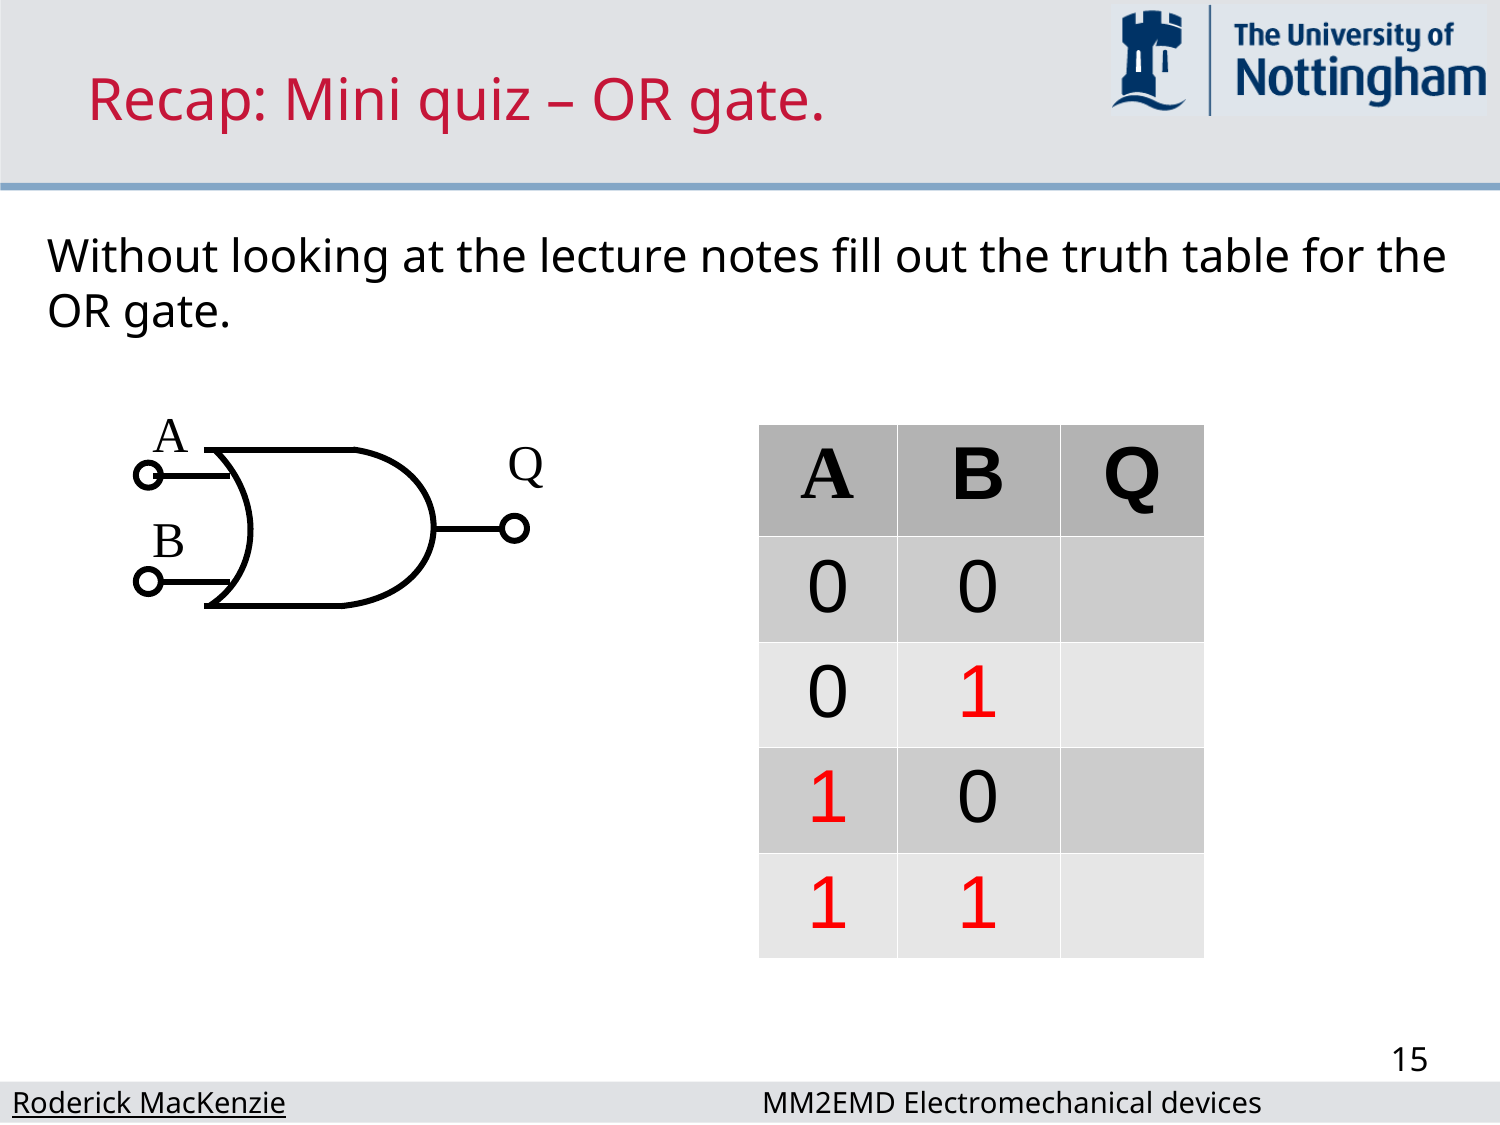

# Recap: Mini quiz – OR gate.
Without looking at the lecture notes fill out the truth table for the OR gate.
A
Q
| A | B | Q |
| --- | --- | --- |
| 0 | 0 | |
| 0 | 1 | |
| 1 | 0 | |
| 1 | 1 | |
B